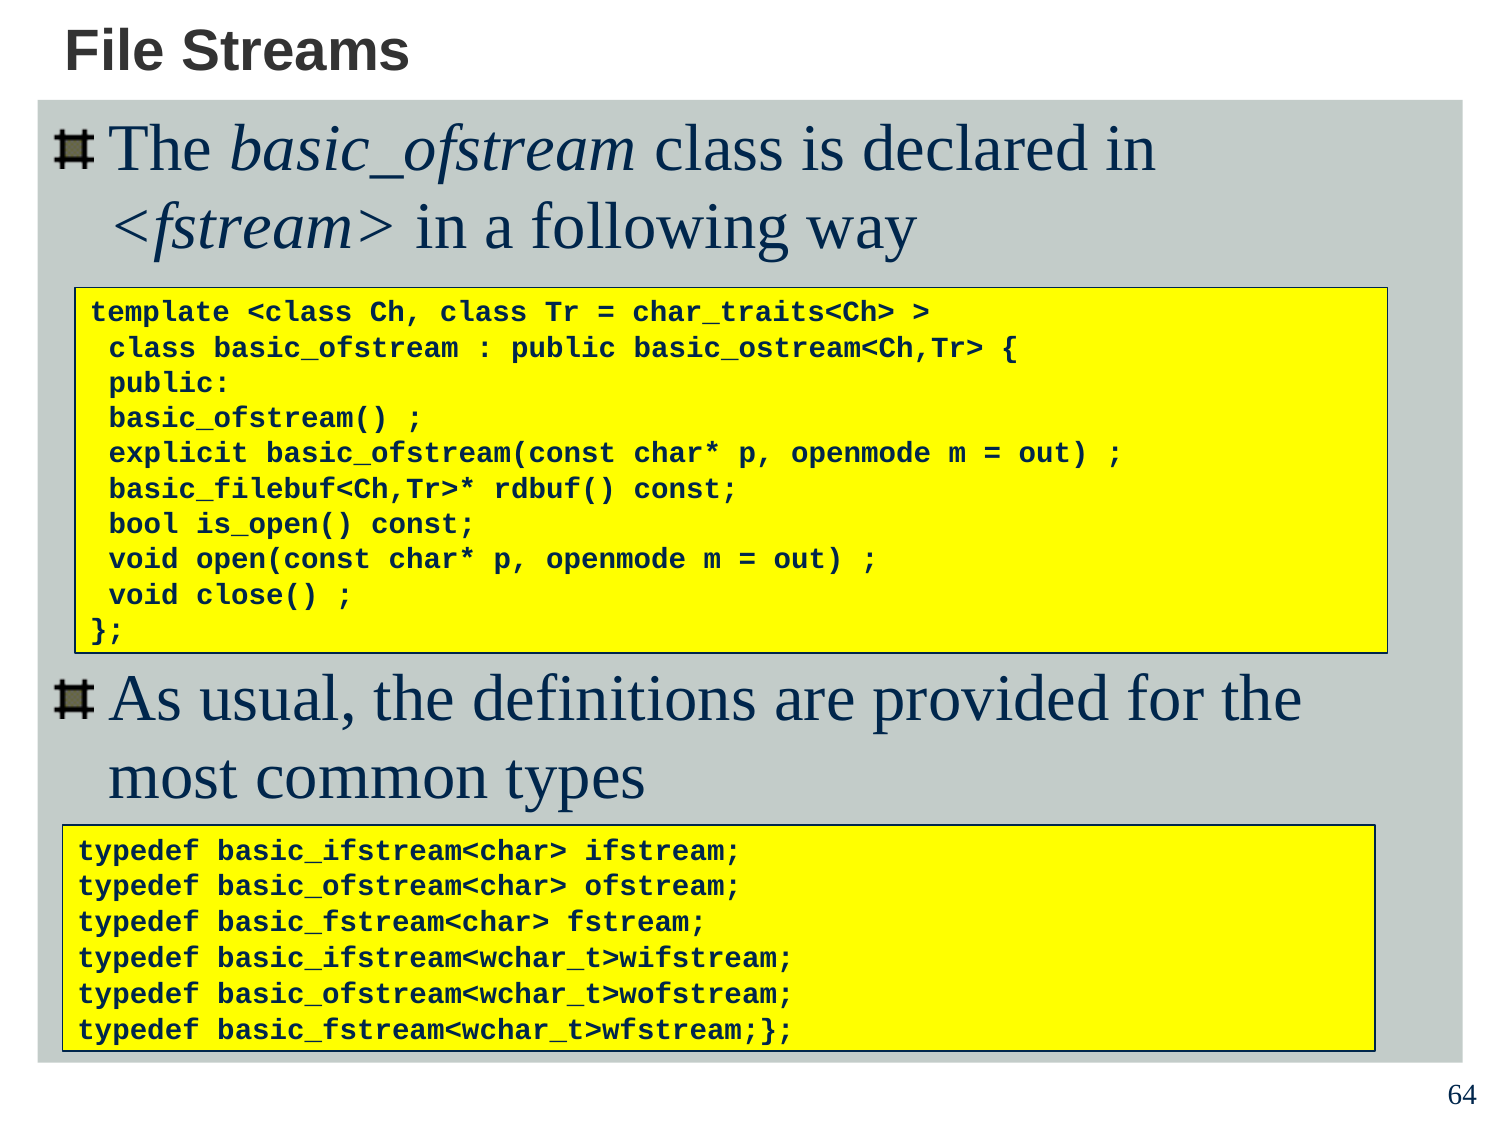

# File Streams
The basic_ofstream class is declared in <fstream> in a following way
As usual, the definitions are provided for the most common types
template <class Ch, class Tr = char_traits<Ch> >
	class basic_ofstream : public basic_ostream<Ch,Tr> {
	public:
	basic_ofstream() ;
	explicit basic_ofstream(const char* p, openmode m = out) ;
	basic_filebuf<Ch,Tr>* rdbuf() const;
	bool is_open() const;
	void open(const char* p, openmode m = out) ;
	void close() ;
};
typedef basic_ifstream<char> ifstream;
typedef basic_ofstream<char> ofstream;
typedef basic_fstream<char> fstream;
typedef basic_ifstream<wchar_t>wifstream;
typedef basic_ofstream<wchar_t>wofstream;
typedef basic_fstream<wchar_t>wfstream;};